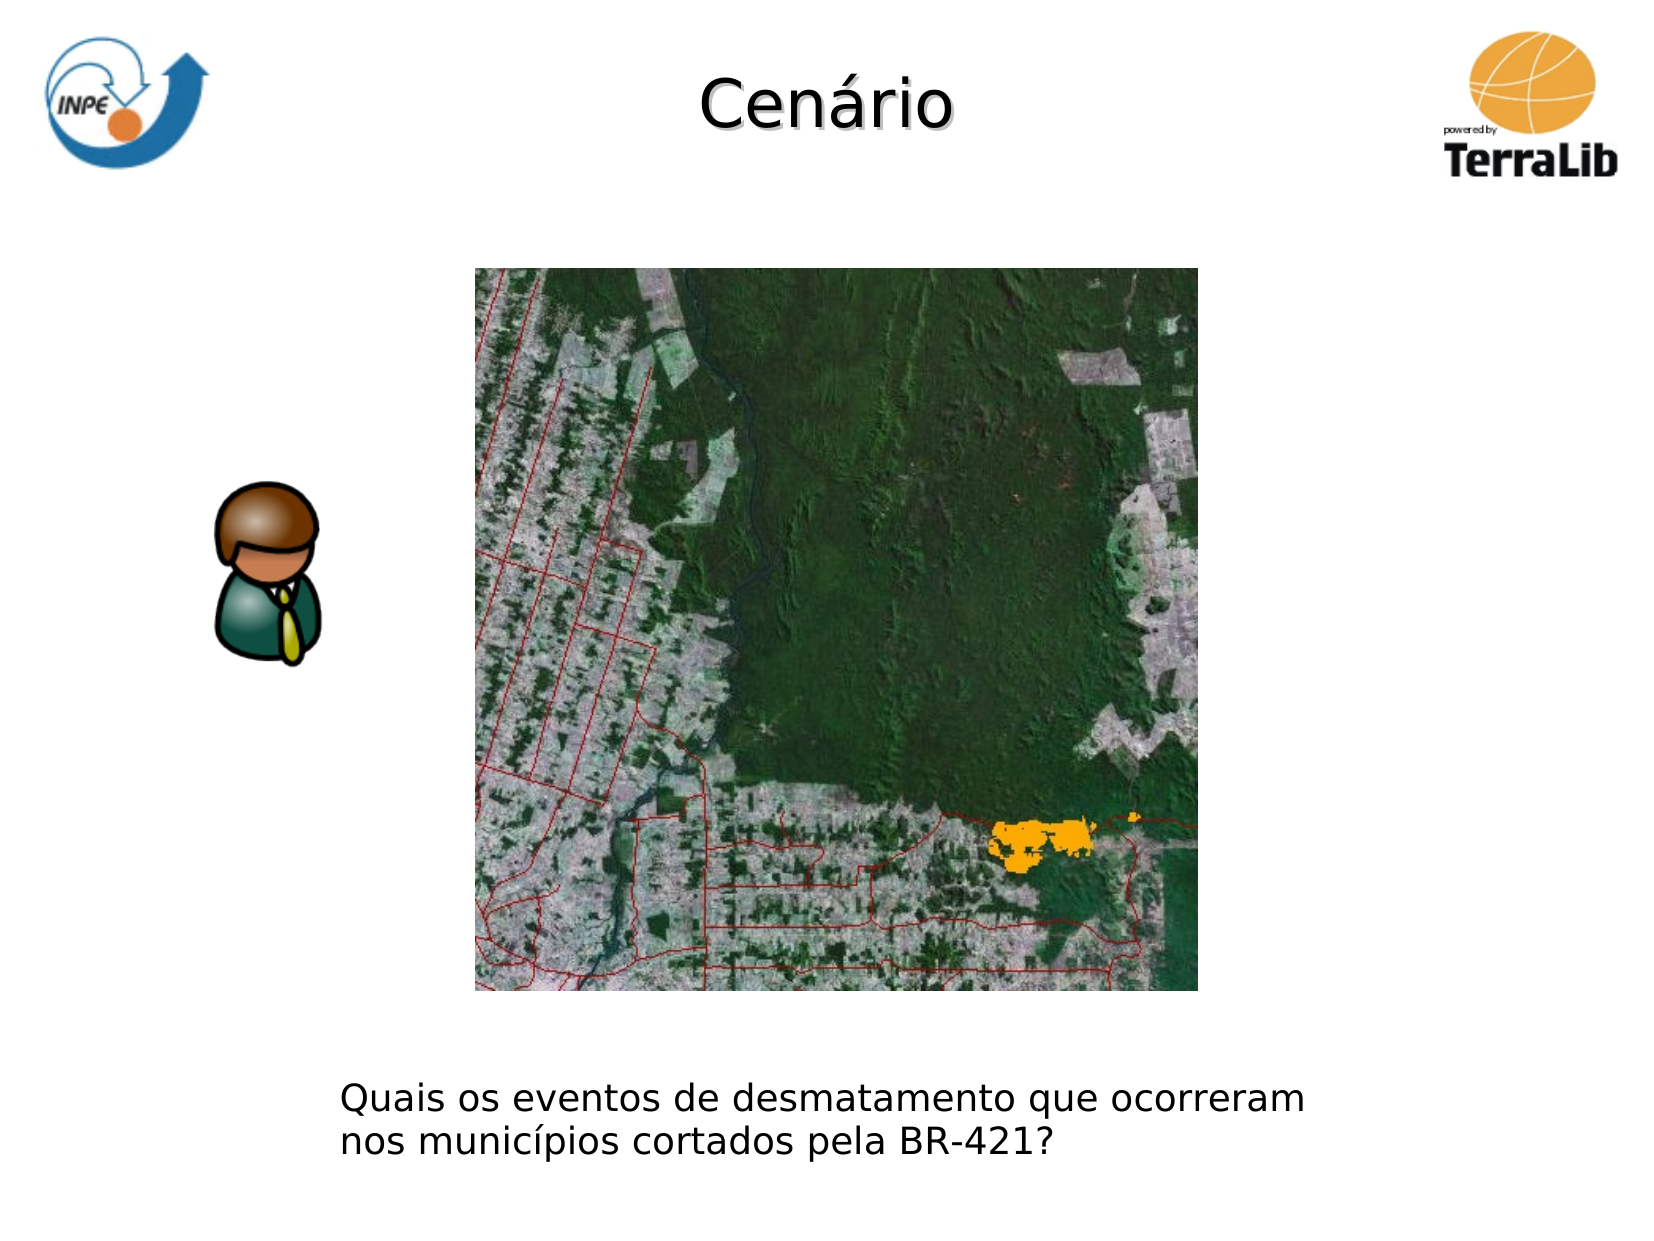

# Cenário
Quais os eventos de desmatamento que ocorreram nos municípios cortados pela BR-421?